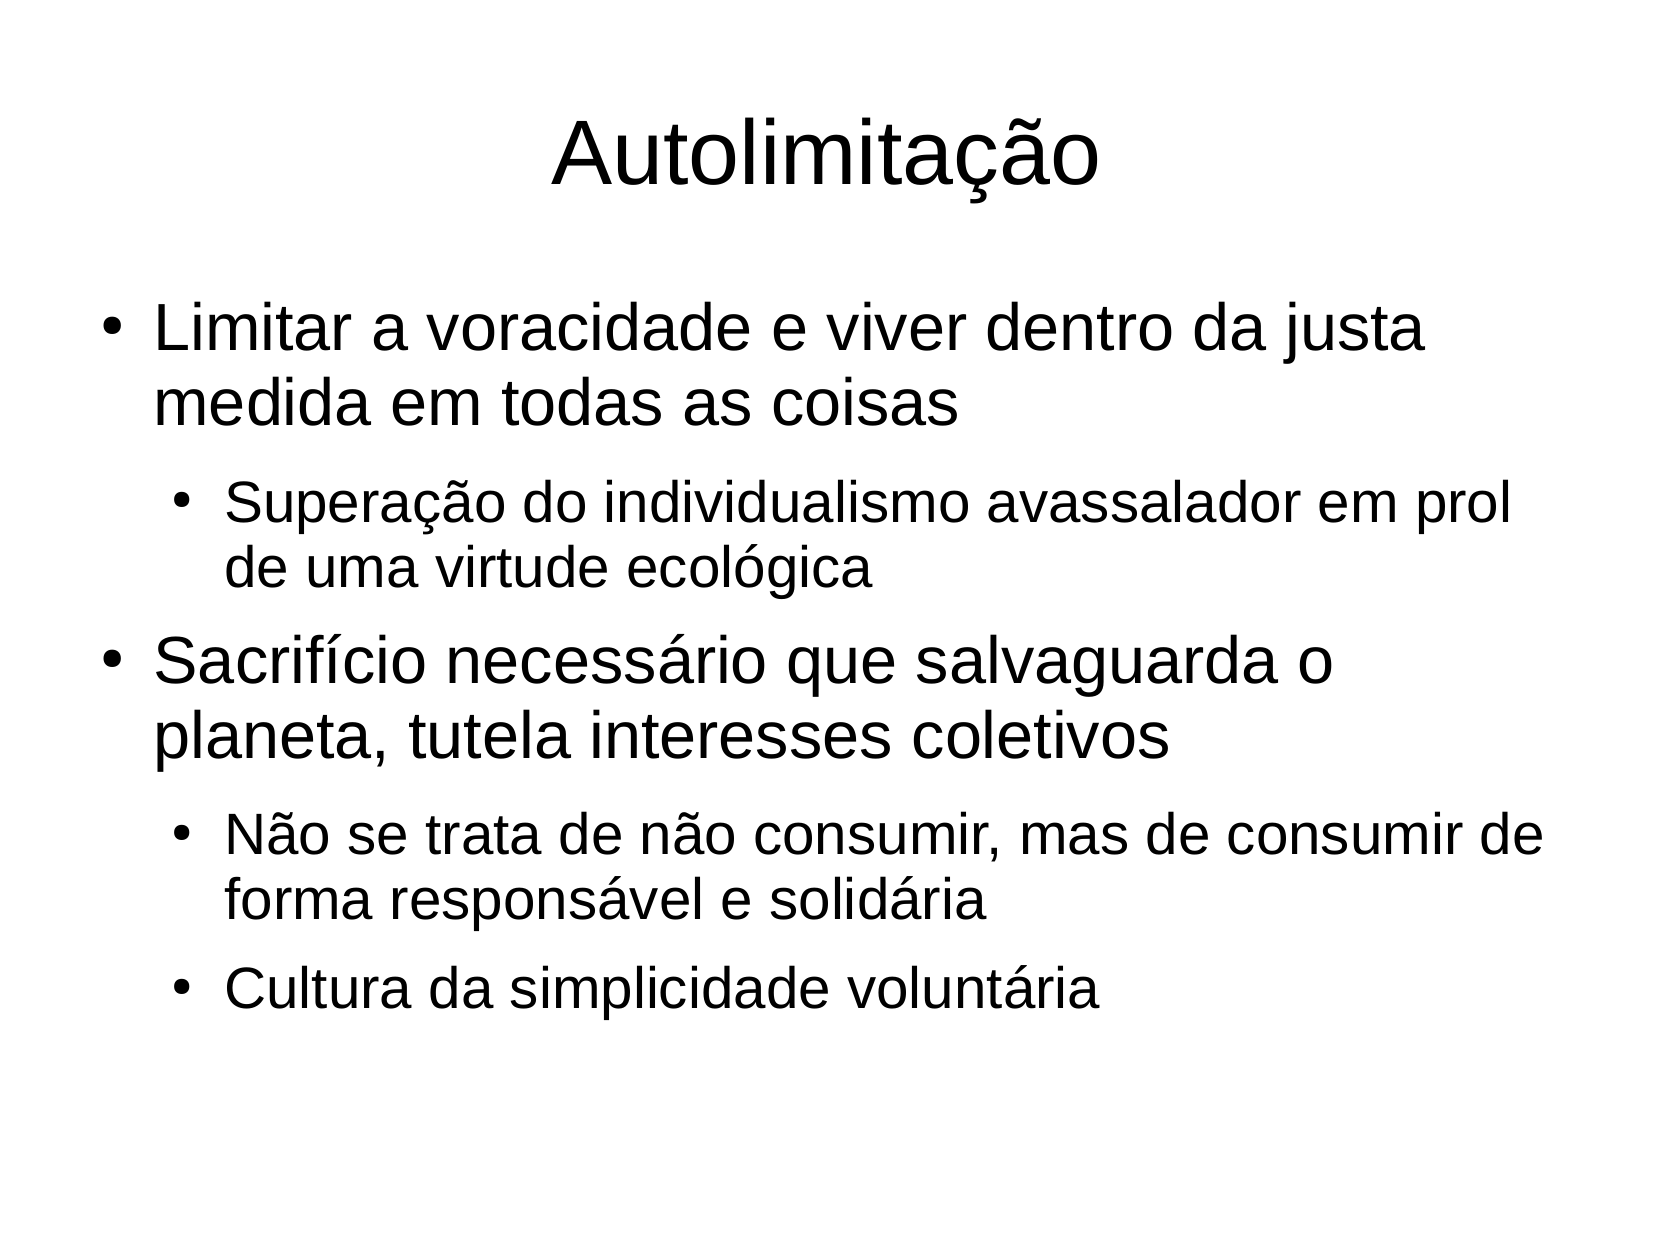

# Autolimitação
Limitar a voracidade e viver dentro da justa medida em todas as coisas
Superação do individualismo avassalador em prol de uma virtude ecológica
Sacrifício necessário que salvaguarda o planeta, tutela interesses coletivos
Não se trata de não consumir, mas de consumir de forma responsável e solidária
Cultura da simplicidade voluntária